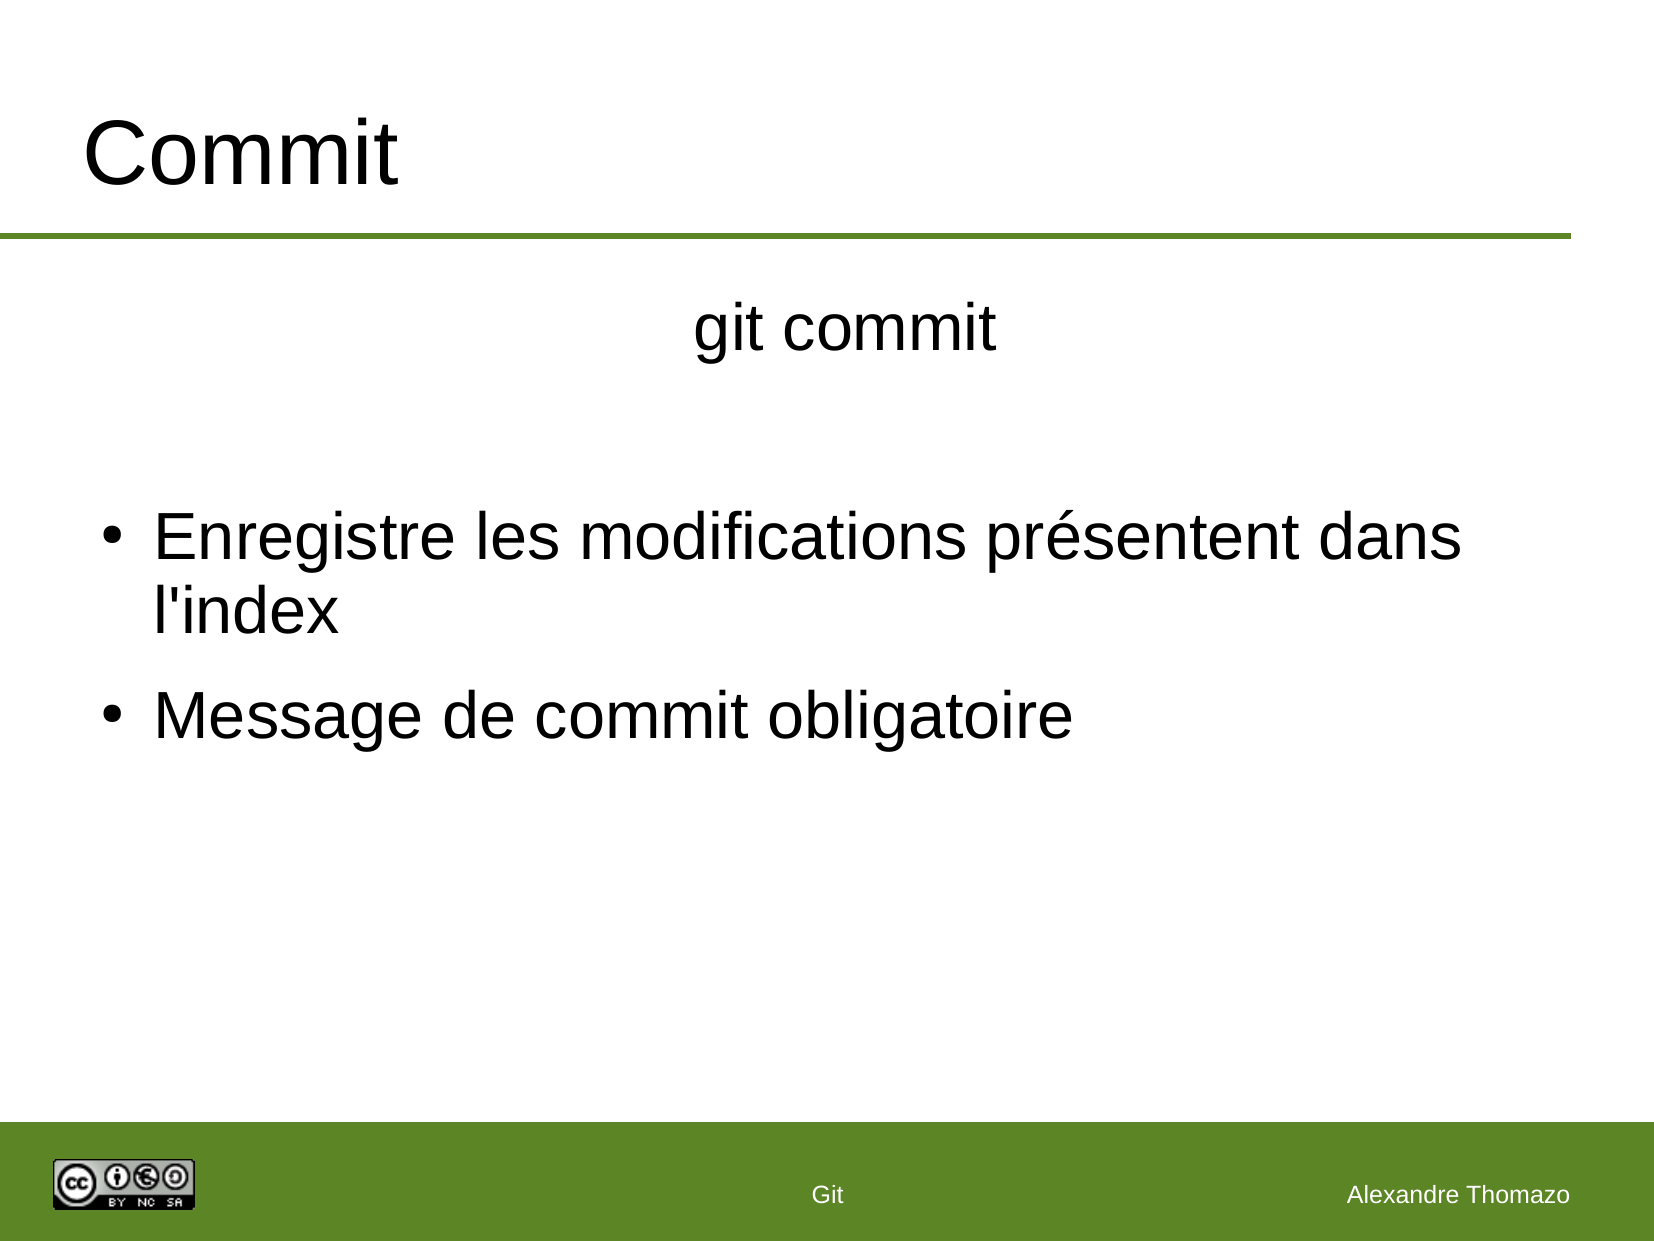

# Commit
git commit
Enregistre les modifications présentent dans l'index
Message de commit obligatoire
Git
16